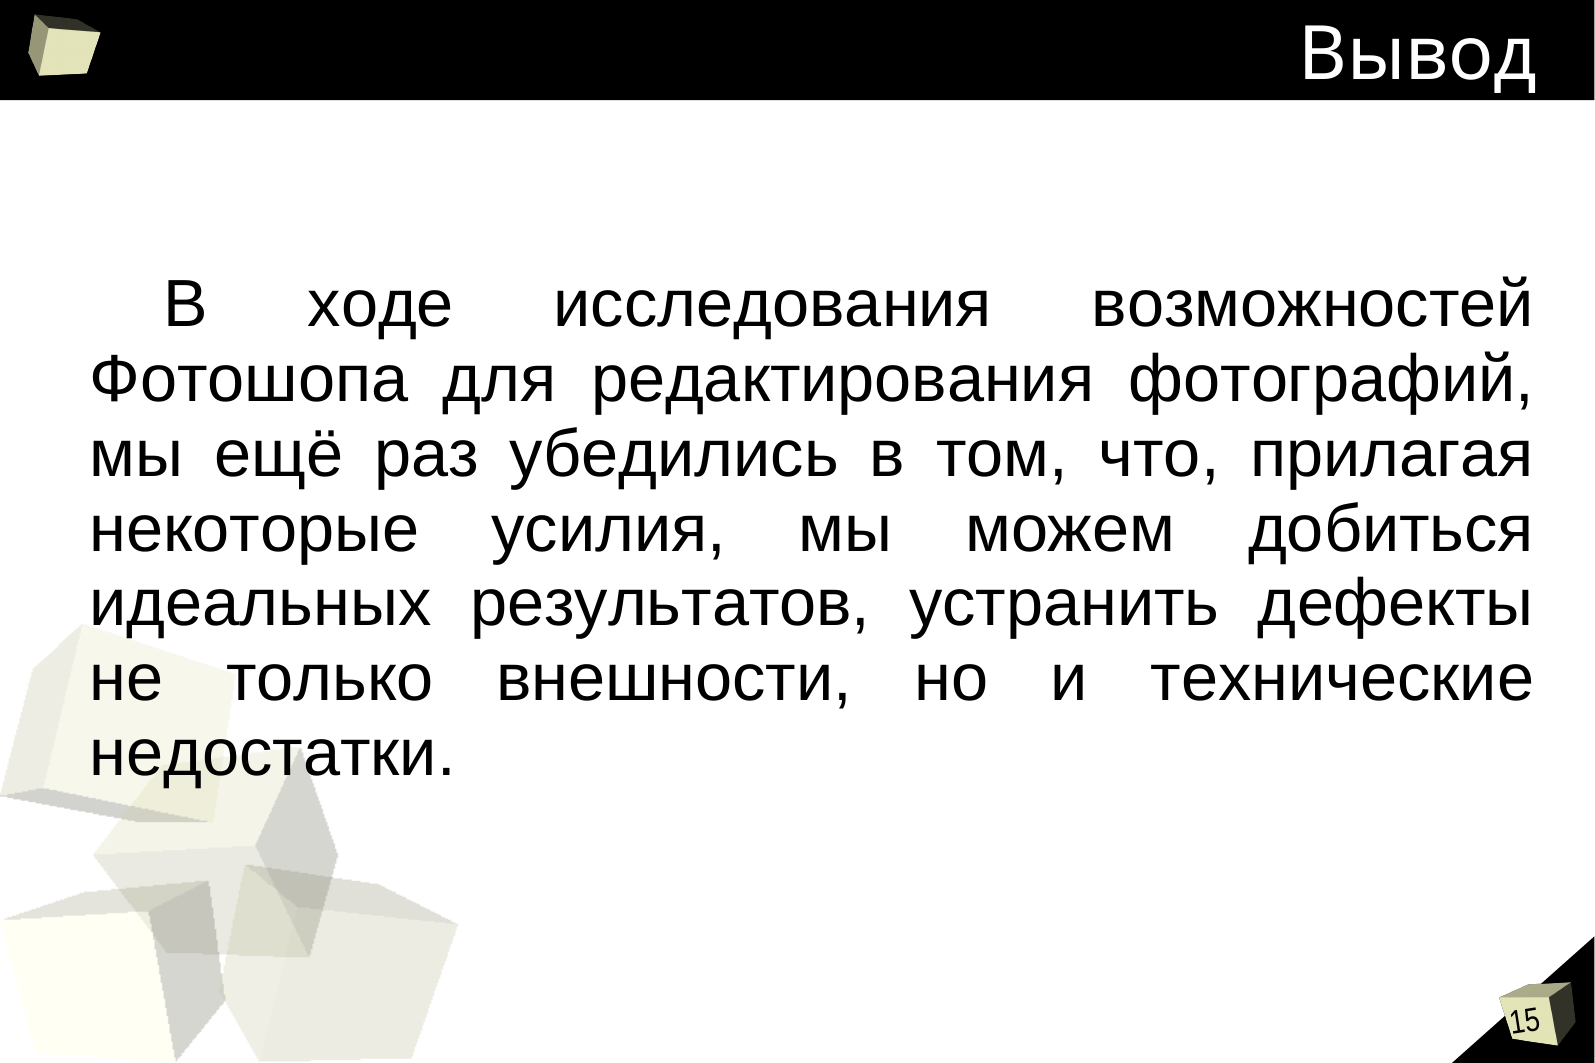

# Вывод
	В ходе исследования возможностей Фотошопа для редактирования фотографий, мы ещё раз убедились в том, что, прилагая некоторые усилия, мы можем добиться идеальных результатов, устранить дефекты не только внешности, но и технические недостатки.